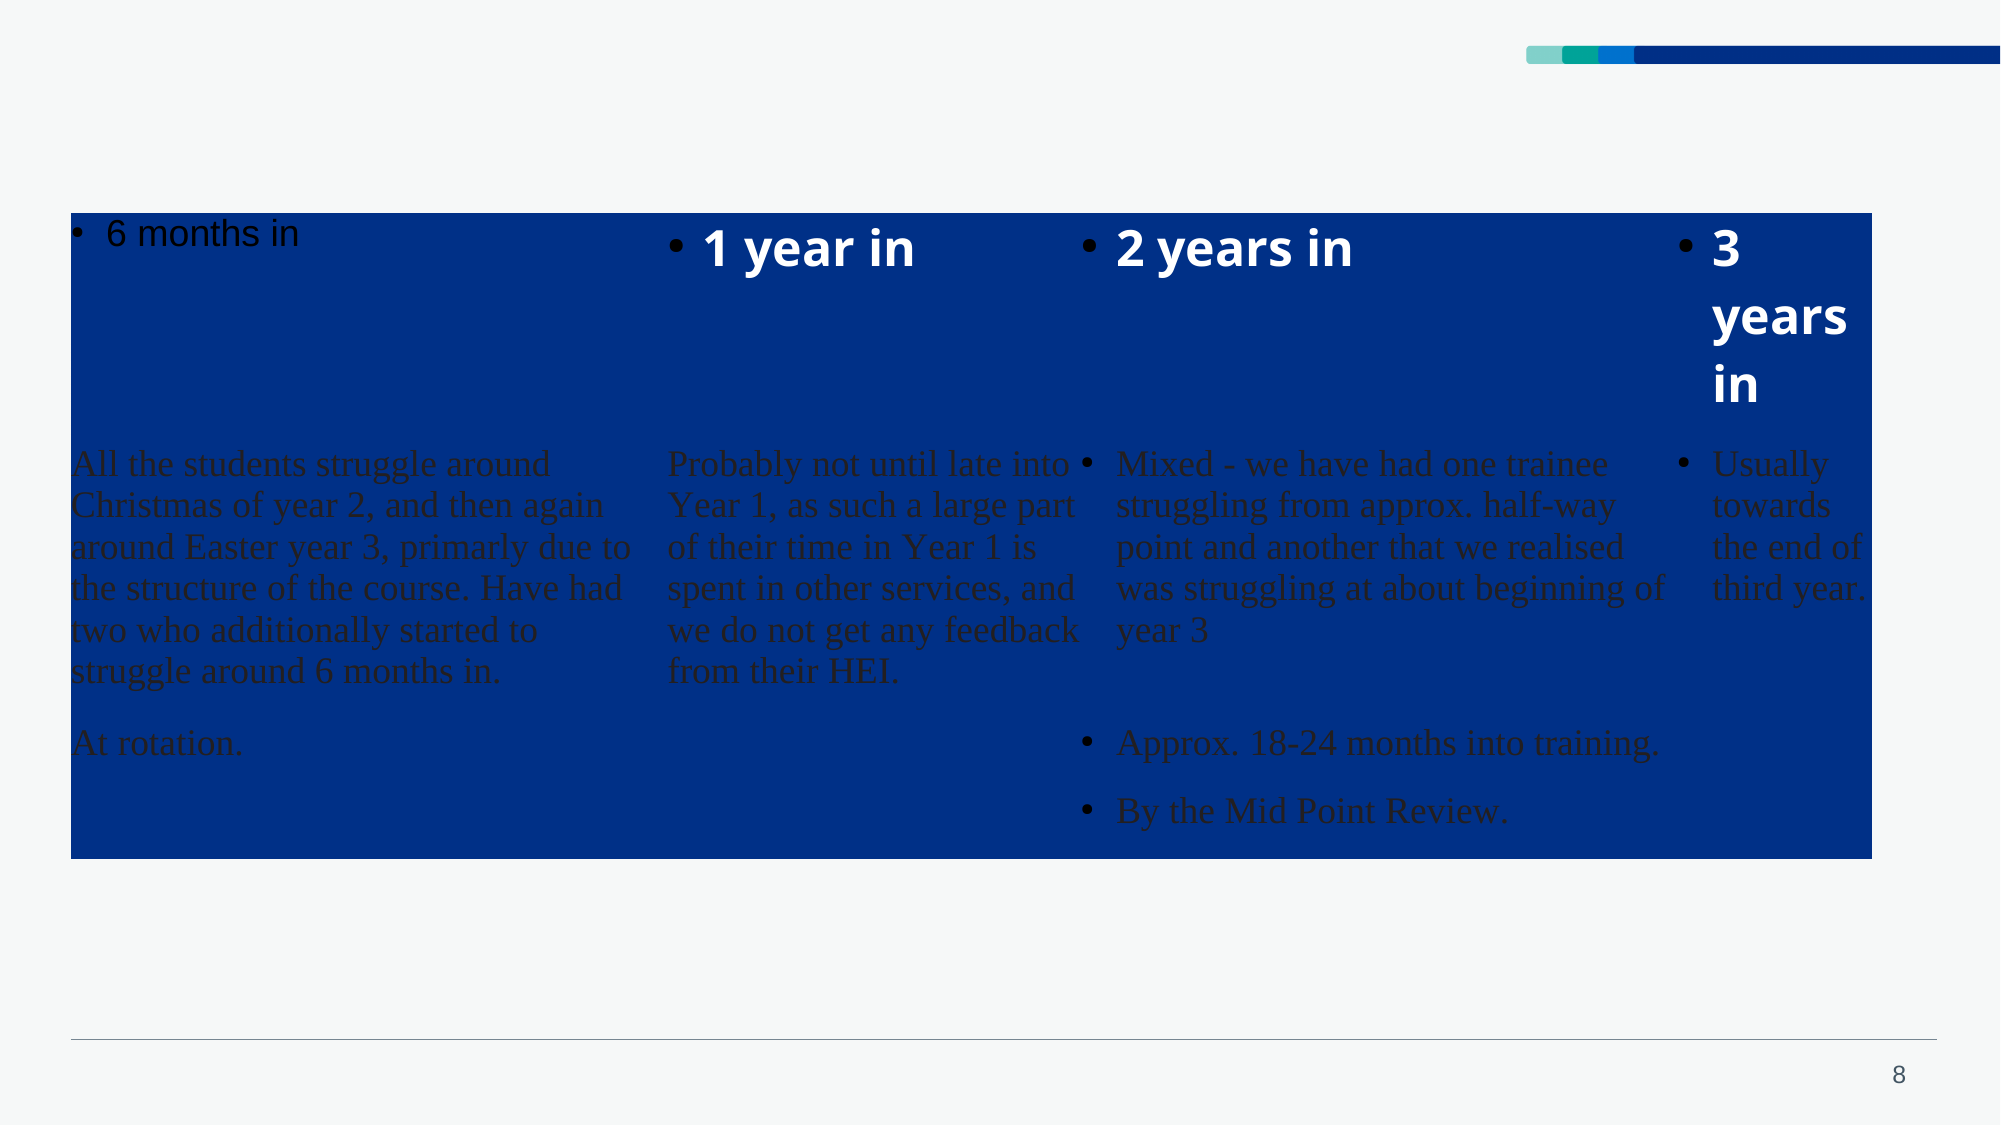

| 6 months in | 1 year in | 2 years in | 3 years in |
| --- | --- | --- | --- |
| All the students struggle around Christmas of year 2, and then again around Easter year 3, primarly due to the structure of the course. Have had two who additionally started to struggle around 6 months in. | Probably not until late into Year 1, as such a large part of their time in Year 1 is spent in other services, and we do not get any feedback from their HEI. | Mixed - we have had one trainee struggling from approx. half-way point and another that we realised was struggling at about beginning of year 3 | Usually towards the end of third year. |
| At rotation. | | Approx. 18-24 months into training. | |
| | | By the Mid Point Review. | |
# OneFile progress considerably below target, lack of confidence with interpreting results
It would depend on the trainee and which way they are struggling. Some trainees may seem to be behind on work however manage work in their own way. By having regular meetings, the trainees that are struggling usually voice these opinions either openly or when pushed about their output
academic studies
I typically try and have monthly conversations with trainees that foster discussions related to wellbeing. It is normally during these conversations that any concerns are raised or that I might pick up on a struggling trainee.
When they are not meeting targets set or they vocalise it
I have got planned catch up with the STP trainee. They can tell me then and we can make plan to support the student better.
Usually we have very open communication with our STP students. The southwest consortium for the STP in RS has been particularly good in checking in with the students and discussing their progress in monthly consortium meetings. Often struggle can be seen in day to day demeanour however progress on Onefile is often a good indication from a training officers perspective.
Generally when deadlines start being missed (not completing competencies within rotations on time) or exams are failed. Sometimes the trainee will approach the training supervisor before things get to this level
We have not had one, however I do foresee some potential problems in the more practical aspects and have implemented plans to try and solve this via a buddy scheme with a very practical member of staff.
If they seem 'off' or stressed beyond normal levels, if they are having issues completing Uni or training activities/Attendance
work failing to be submitted to Onefile
If you have had a struggling STP trainee, at what point do you realise they are struggling?